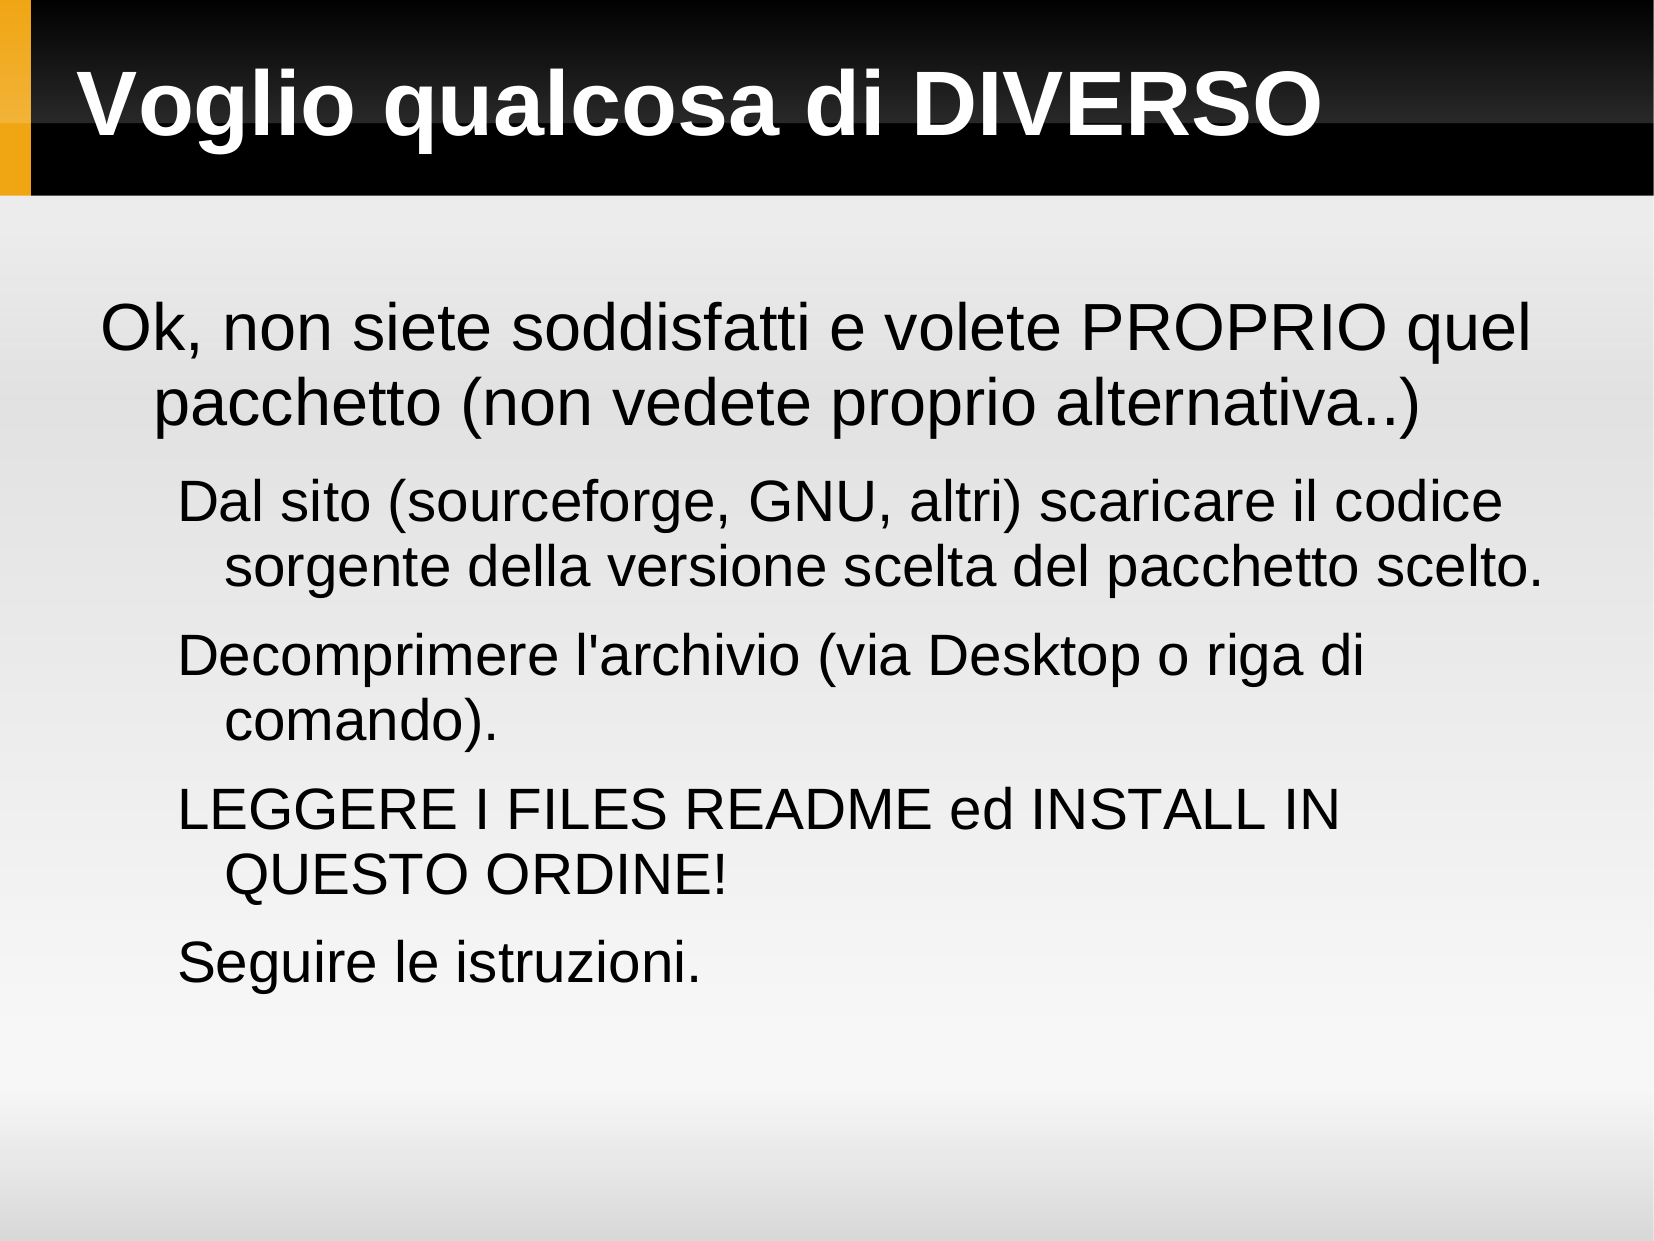

# Voglio qualcosa di DIVERSO
Ok, non siete soddisfatti e volete PROPRIO quel pacchetto (non vedete proprio alternativa..)
Dal sito (sourceforge, GNU, altri) scaricare il codice sorgente della versione scelta del pacchetto scelto.
Decomprimere l'archivio (via Desktop o riga di comando).
LEGGERE I FILES README ed INSTALL IN QUESTO ORDINE!
Seguire le istruzioni.